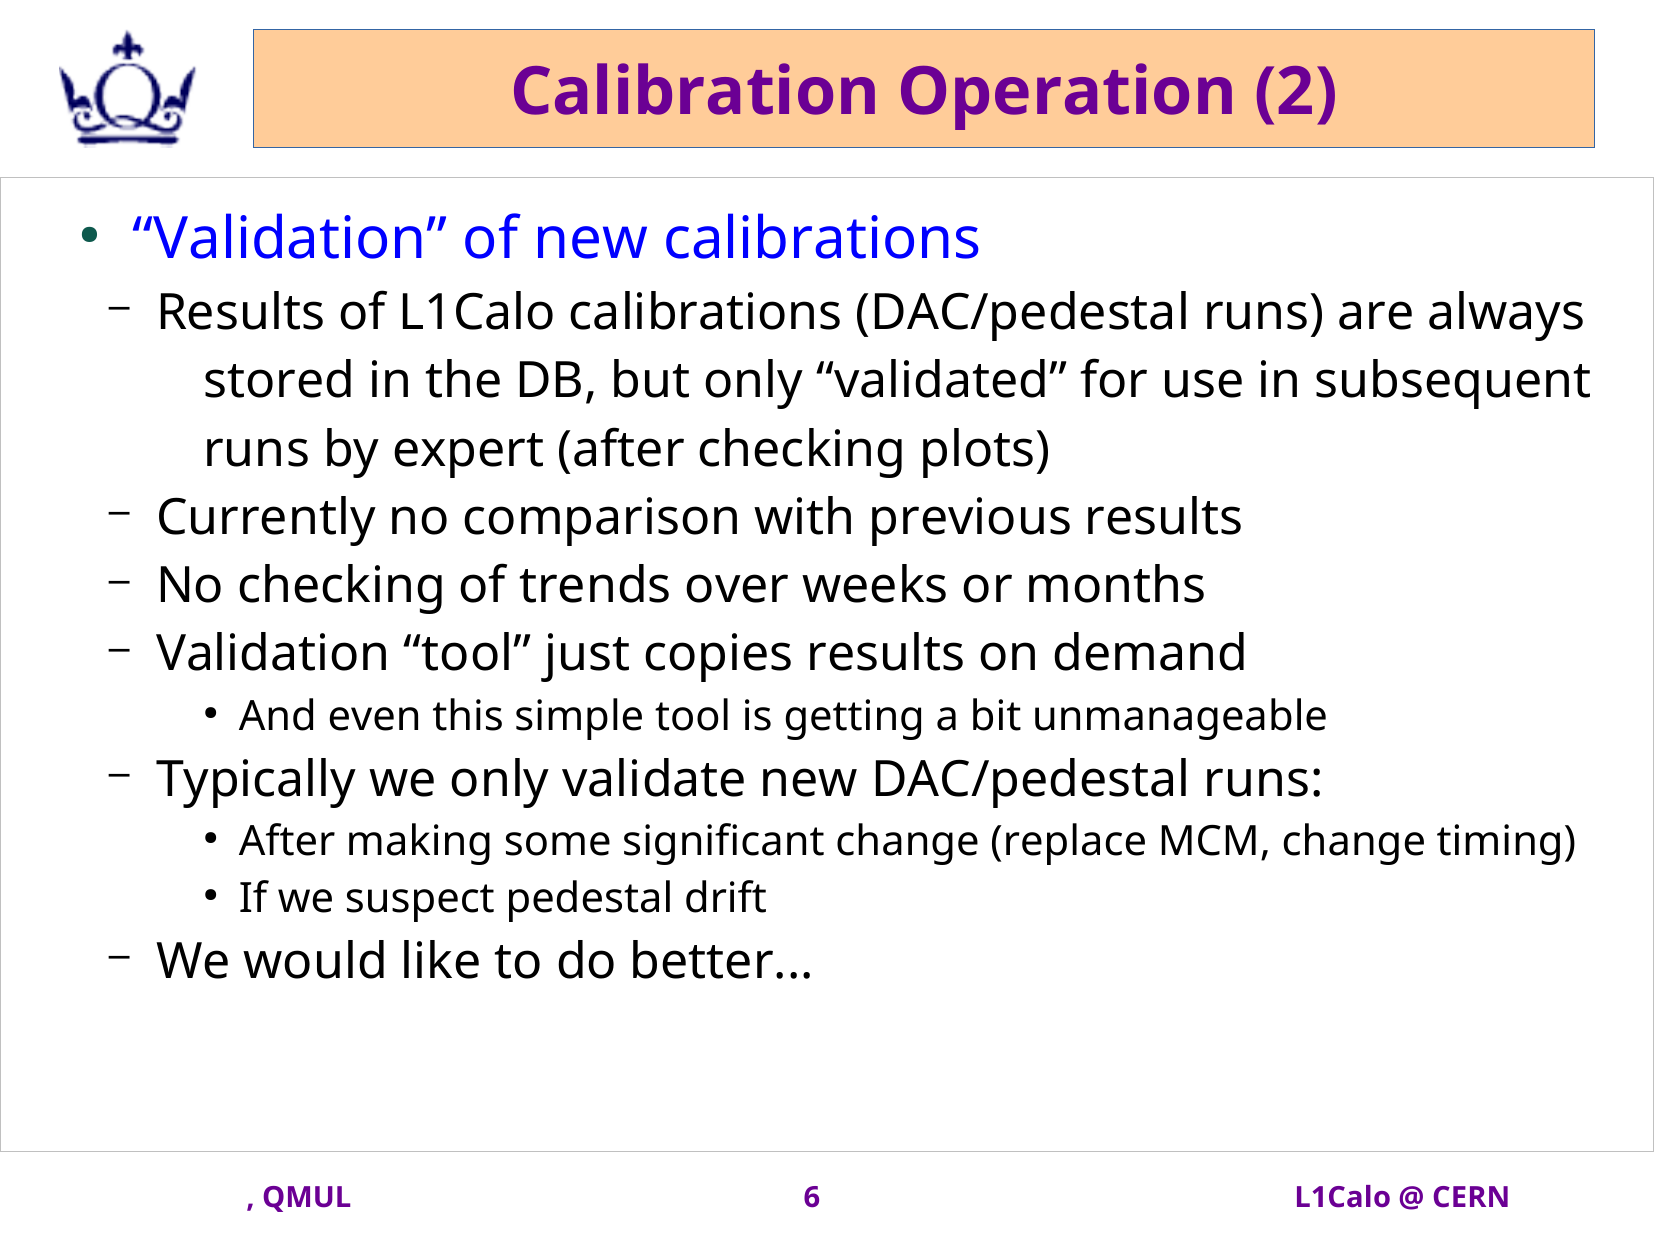

# Calibration Operation (2)
“Validation” of new calibrations
Results of L1Calo calibrations (DAC/pedestal runs) are always stored in the DB, but only “validated” for use in subsequent runs by expert (after checking plots)
Currently no comparison with previous results
No checking of trends over weeks or months
Validation “tool” just copies results on demand
And even this simple tool is getting a bit unmanageable
Typically we only validate new DAC/pedestal runs:
After making some significant change (replace MCM, change timing)
If we suspect pedestal drift
We would like to do better...